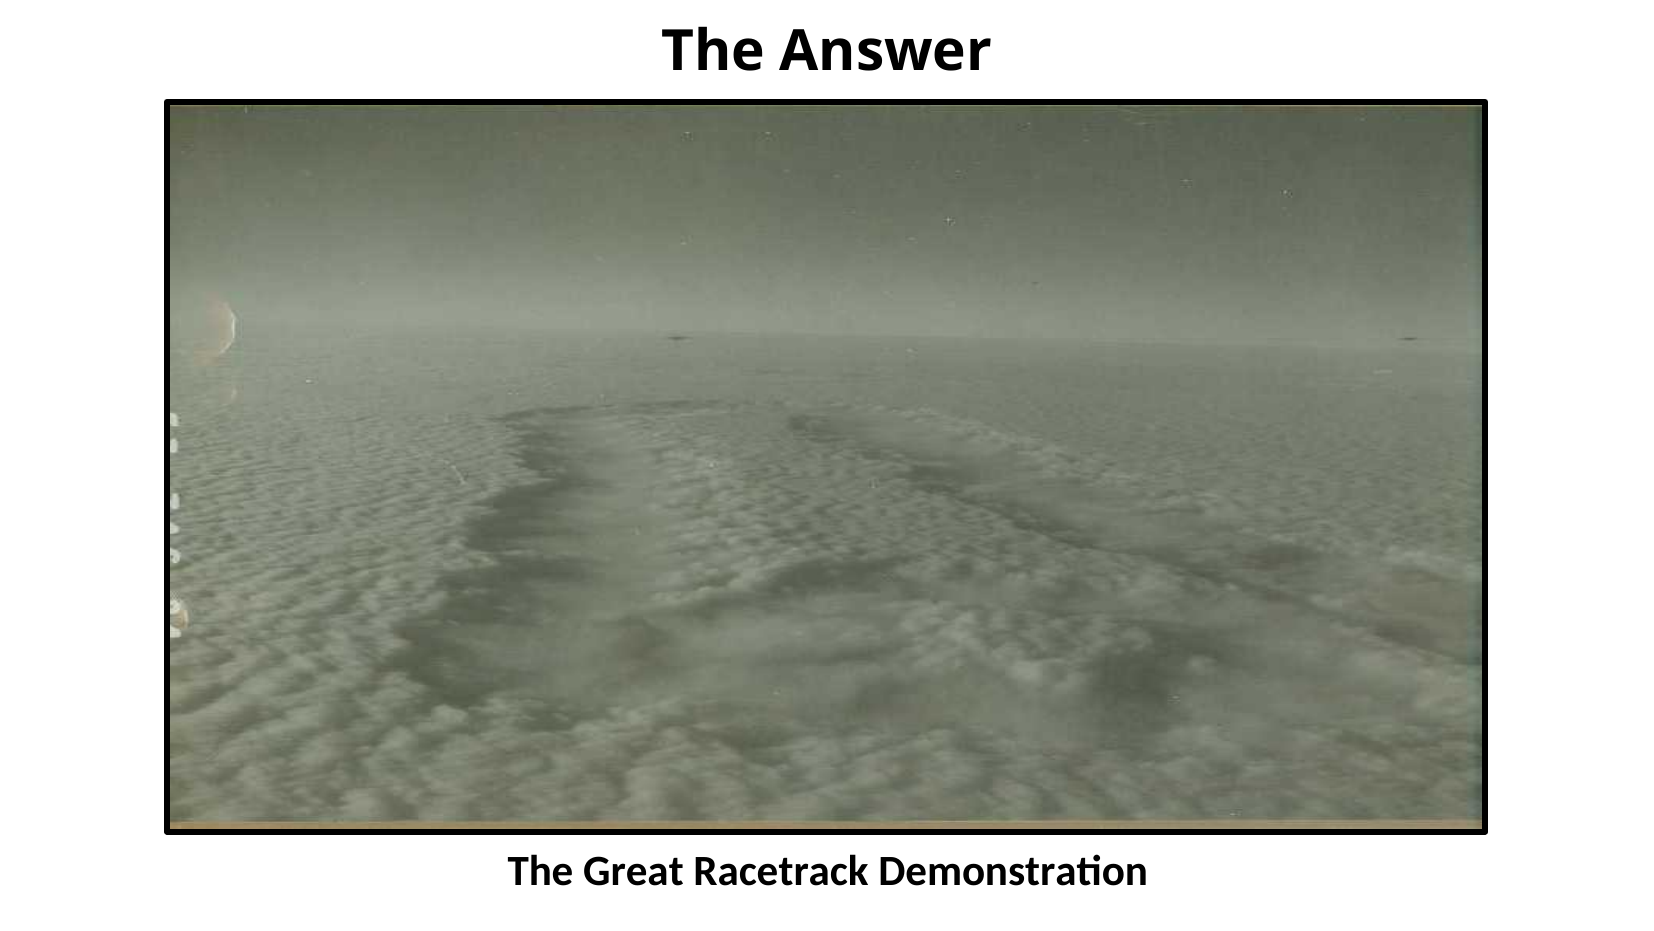

# The Answer
The Great Racetrack Demonstration